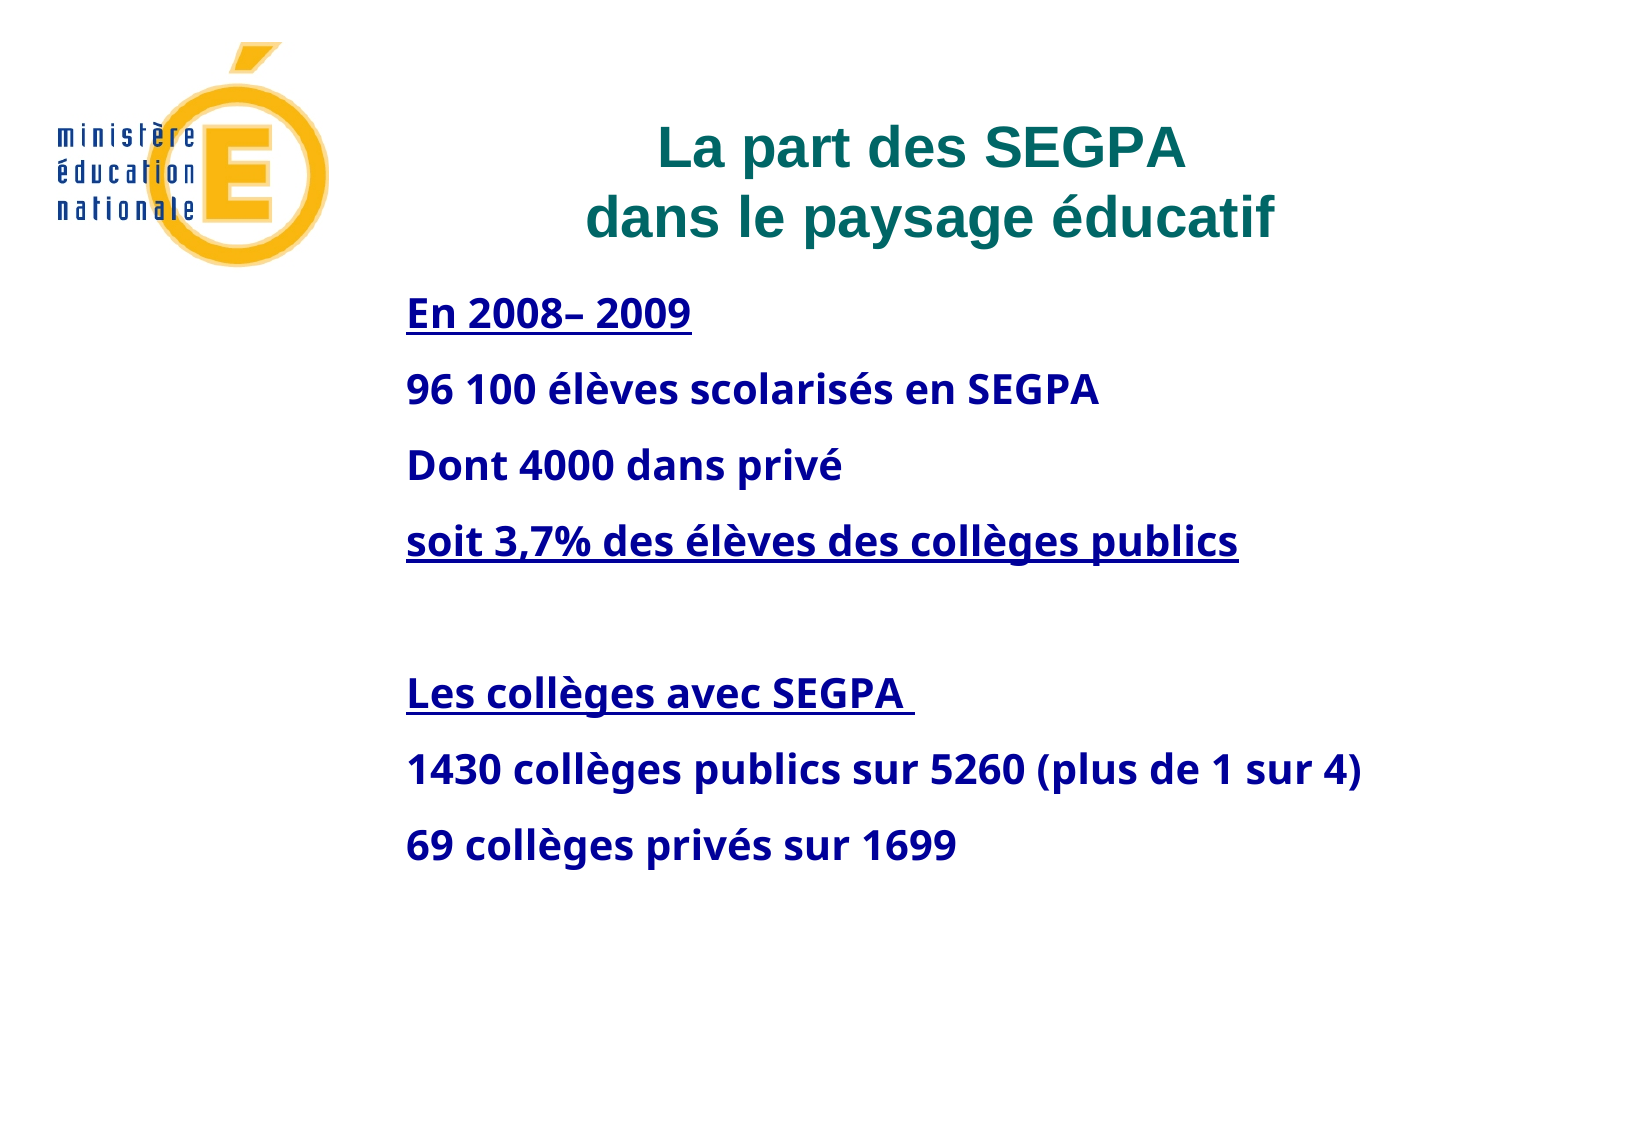

La part des SEGPA
dans le paysage éducatif
En 2008– 2009
96 100 élèves scolarisés en SEGPA
Dont 4000 dans privé
soit 3,7% des élèves des collèges publics
Les collèges avec SEGPA
1430 collèges publics sur 5260 (plus de 1 sur 4)
69 collèges privés sur 1699